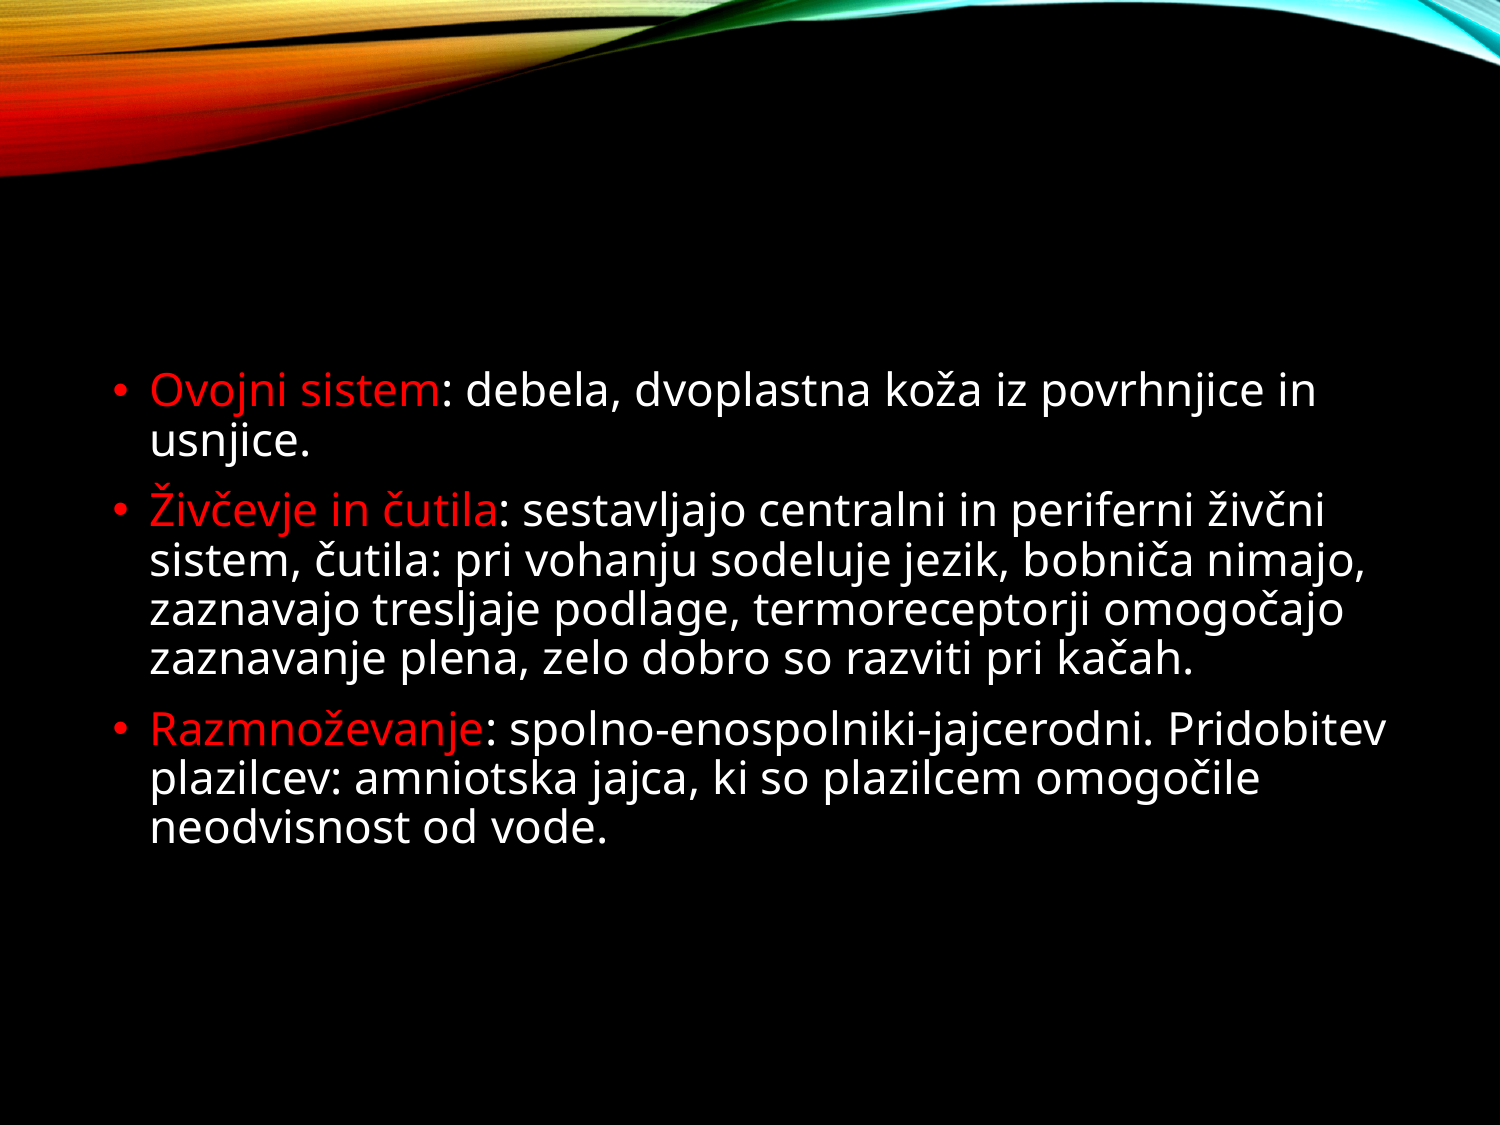

#
Ovojni sistem: debela, dvoplastna koža iz povrhnjice in usnjice.
Živčevje in čutila: sestavljajo centralni in periferni živčni sistem, čutila: pri vohanju sodeluje jezik, bobniča nimajo, zaznavajo tresljaje podlage, termoreceptorji omogočajo zaznavanje plena, zelo dobro so razviti pri kačah.
Razmnoževanje: spolno-enospolniki-jajcerodni. Pridobitev plazilcev: amniotska jajca, ki so plazilcem omogočile neodvisnost od vode.